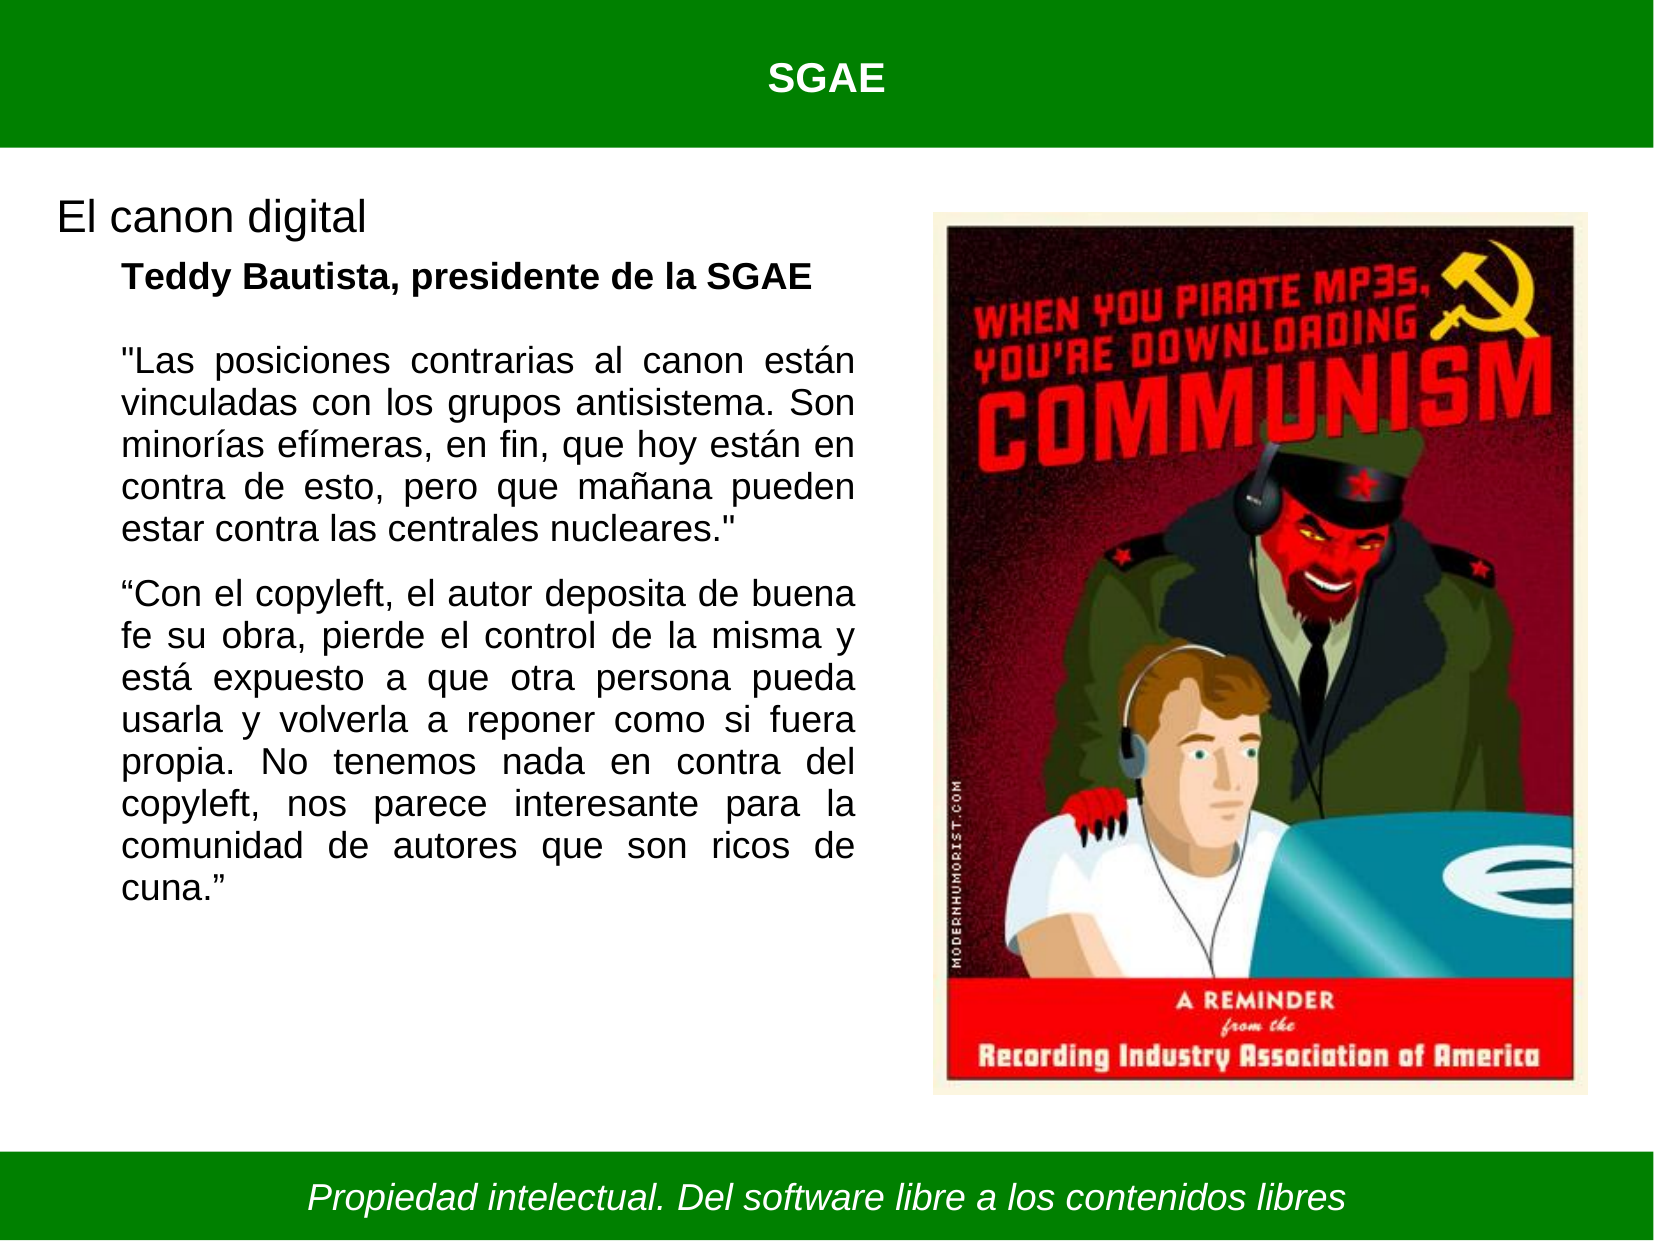

SGAE
El canon digital
Teddy Bautista, presidente de la SGAE
"Las posiciones contrarias al canon están vinculadas con los grupos antisistema. Son minorías efímeras, en fin, que hoy están en contra de esto, pero que mañana pueden estar contra las centrales nucleares."
“Con el copyleft, el autor deposita de buena fe su obra, pierde el control de la misma y está expuesto a que otra persona pueda usarla y volverla a reponer como si fuera propia. No tenemos nada en contra del copyleft, nos parece interesante para la comunidad de autores que son ricos de cuna.”
Propiedad intelectual. Del software libre a los contenidos libres